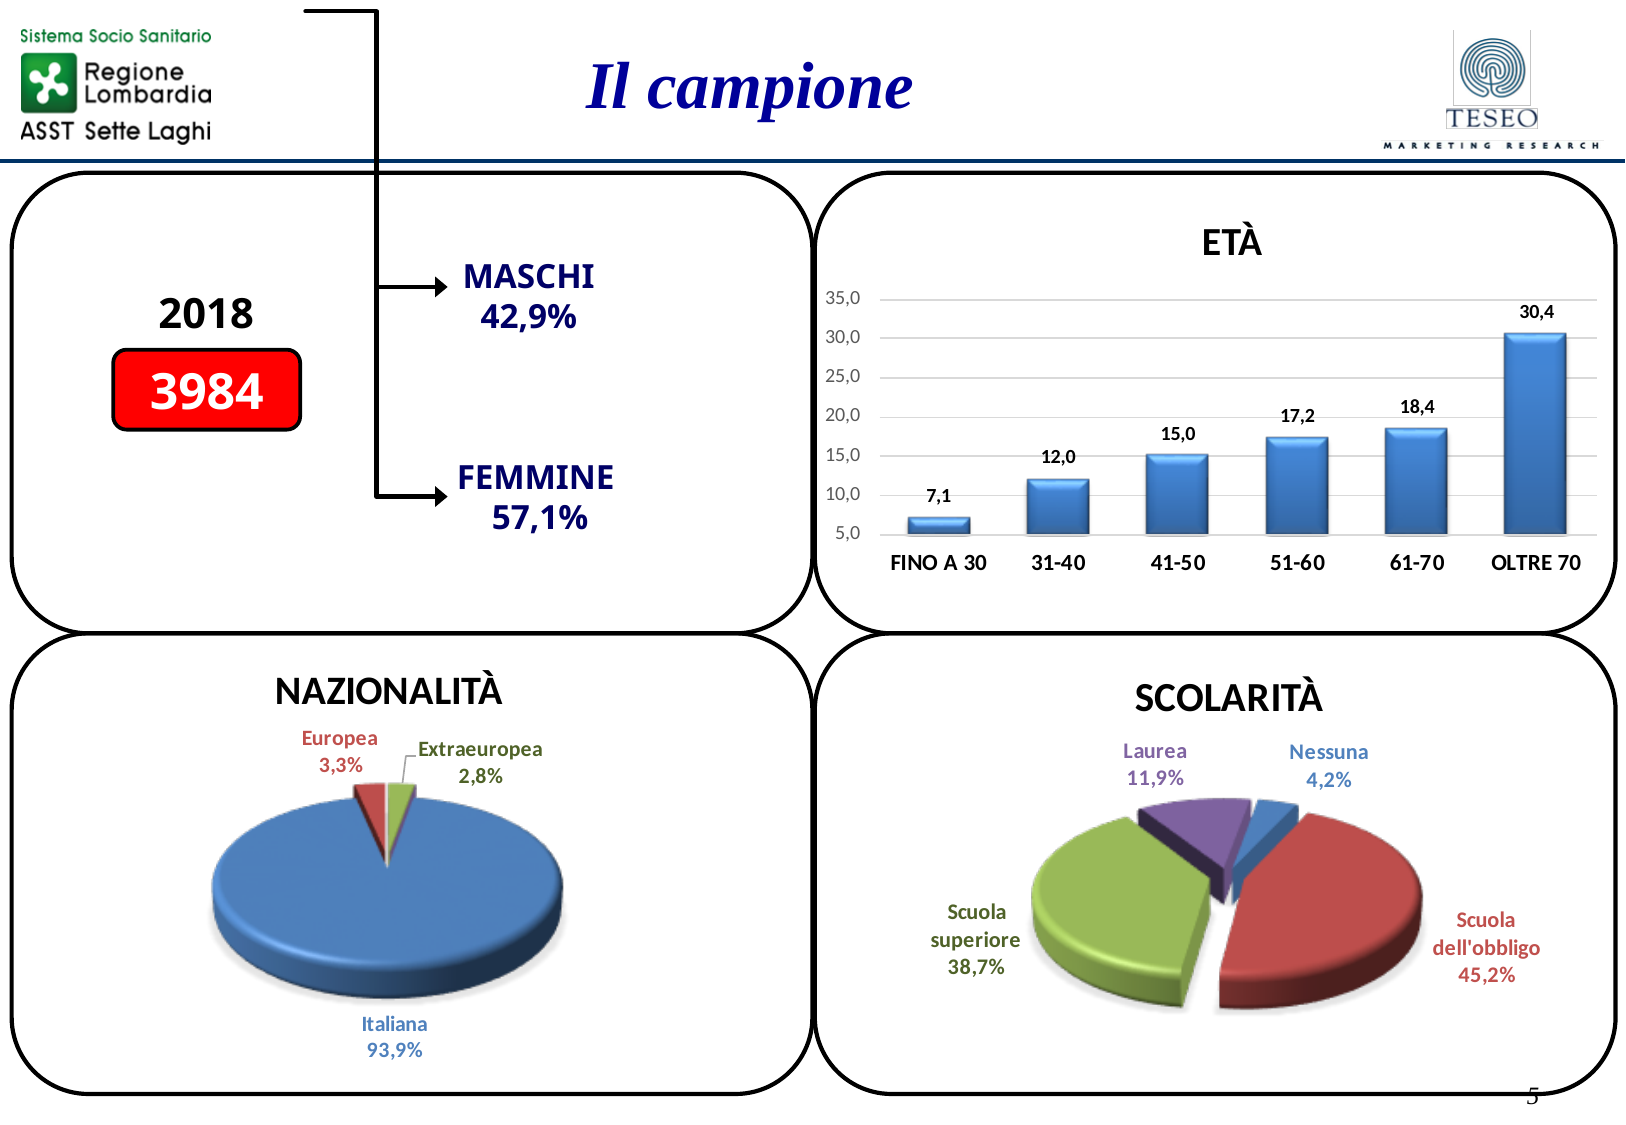

Il campione
MASCHI
42,9%
2018
3984
FEMMINE
57,1%